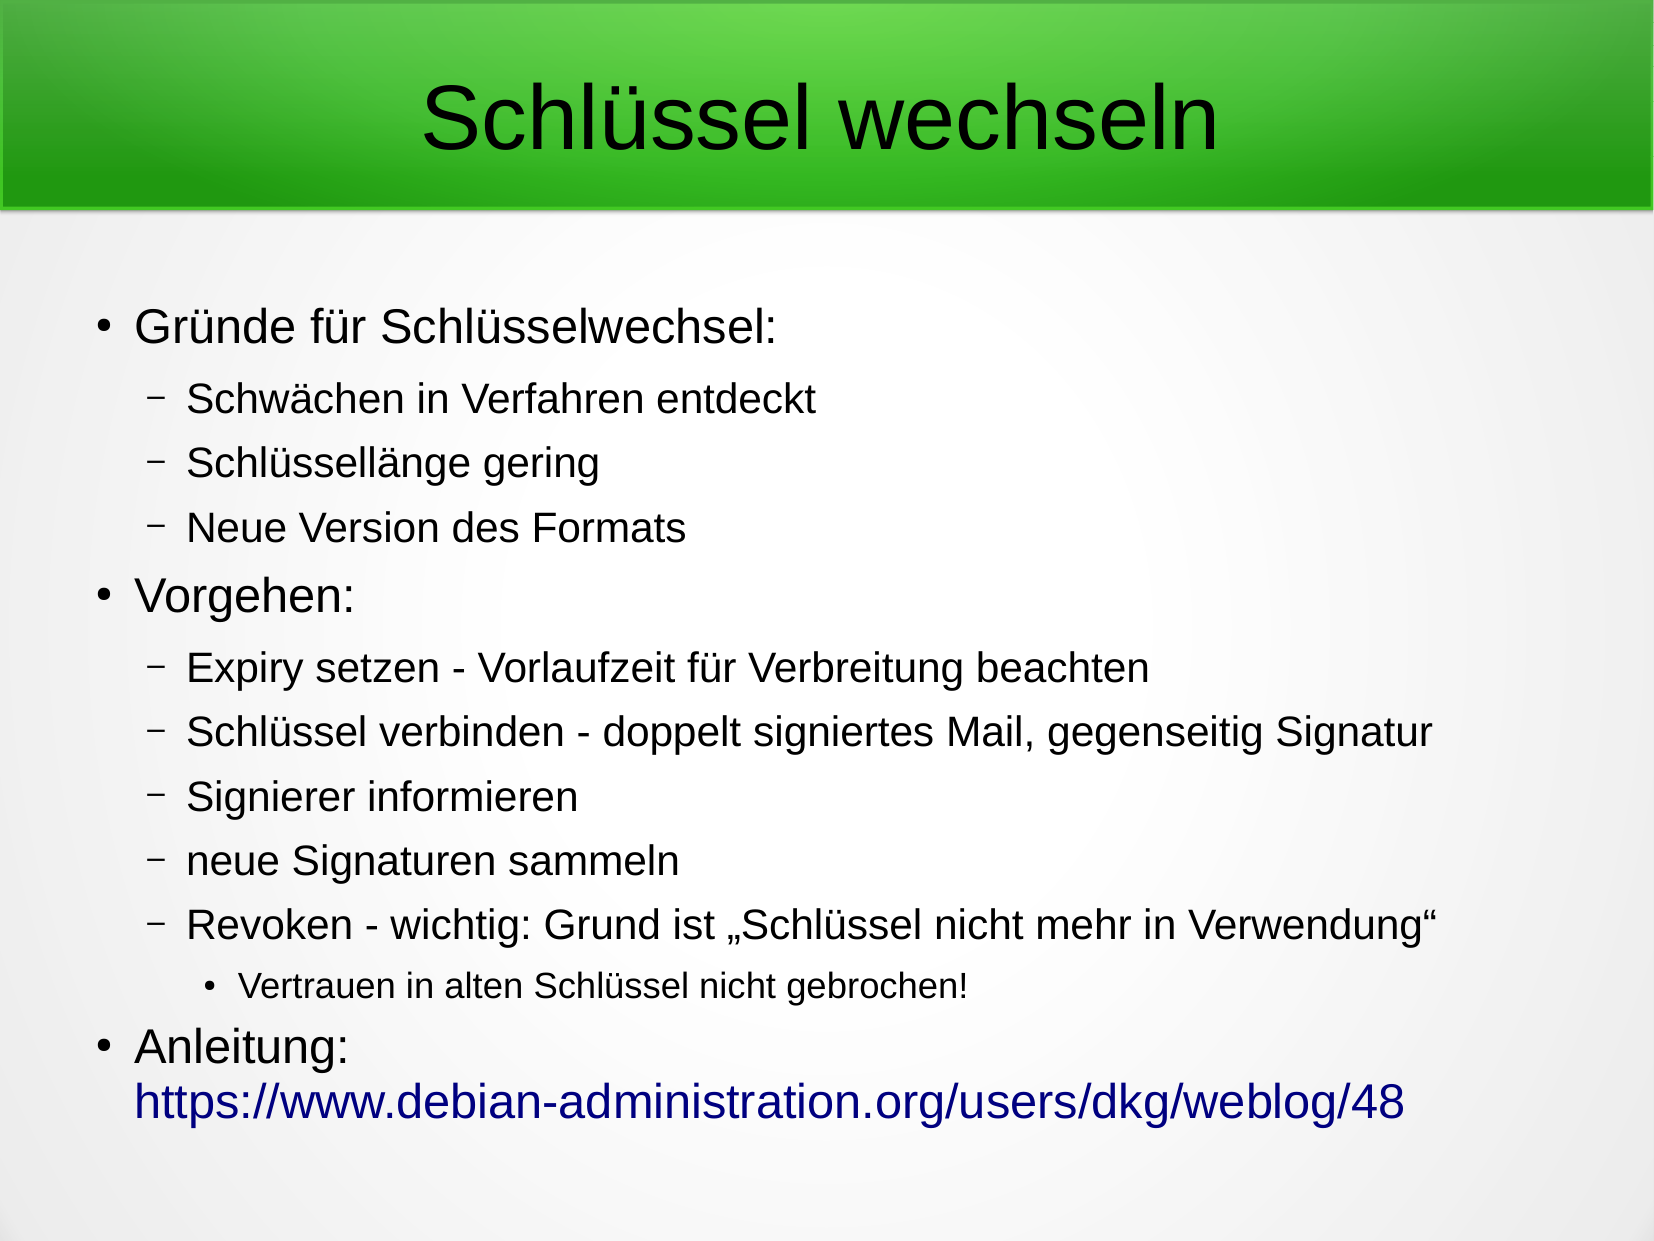

# Schlüssel wechseln
Gründe für Schlüsselwechsel:
Schwächen in Verfahren entdeckt
Schlüssellänge gering
Neue Version des Formats
Vorgehen:
Expiry setzen - Vorlaufzeit für Verbreitung beachten
Schlüssel verbinden - doppelt signiertes Mail, gegenseitig Signatur
Signierer informieren
neue Signaturen sammeln
Revoken - wichtig: Grund ist „Schlüssel nicht mehr in Verwendung“
Vertrauen in alten Schlüssel nicht gebrochen!
Anleitung: https://www.debian-administration.org/users/dkg/weblog/48